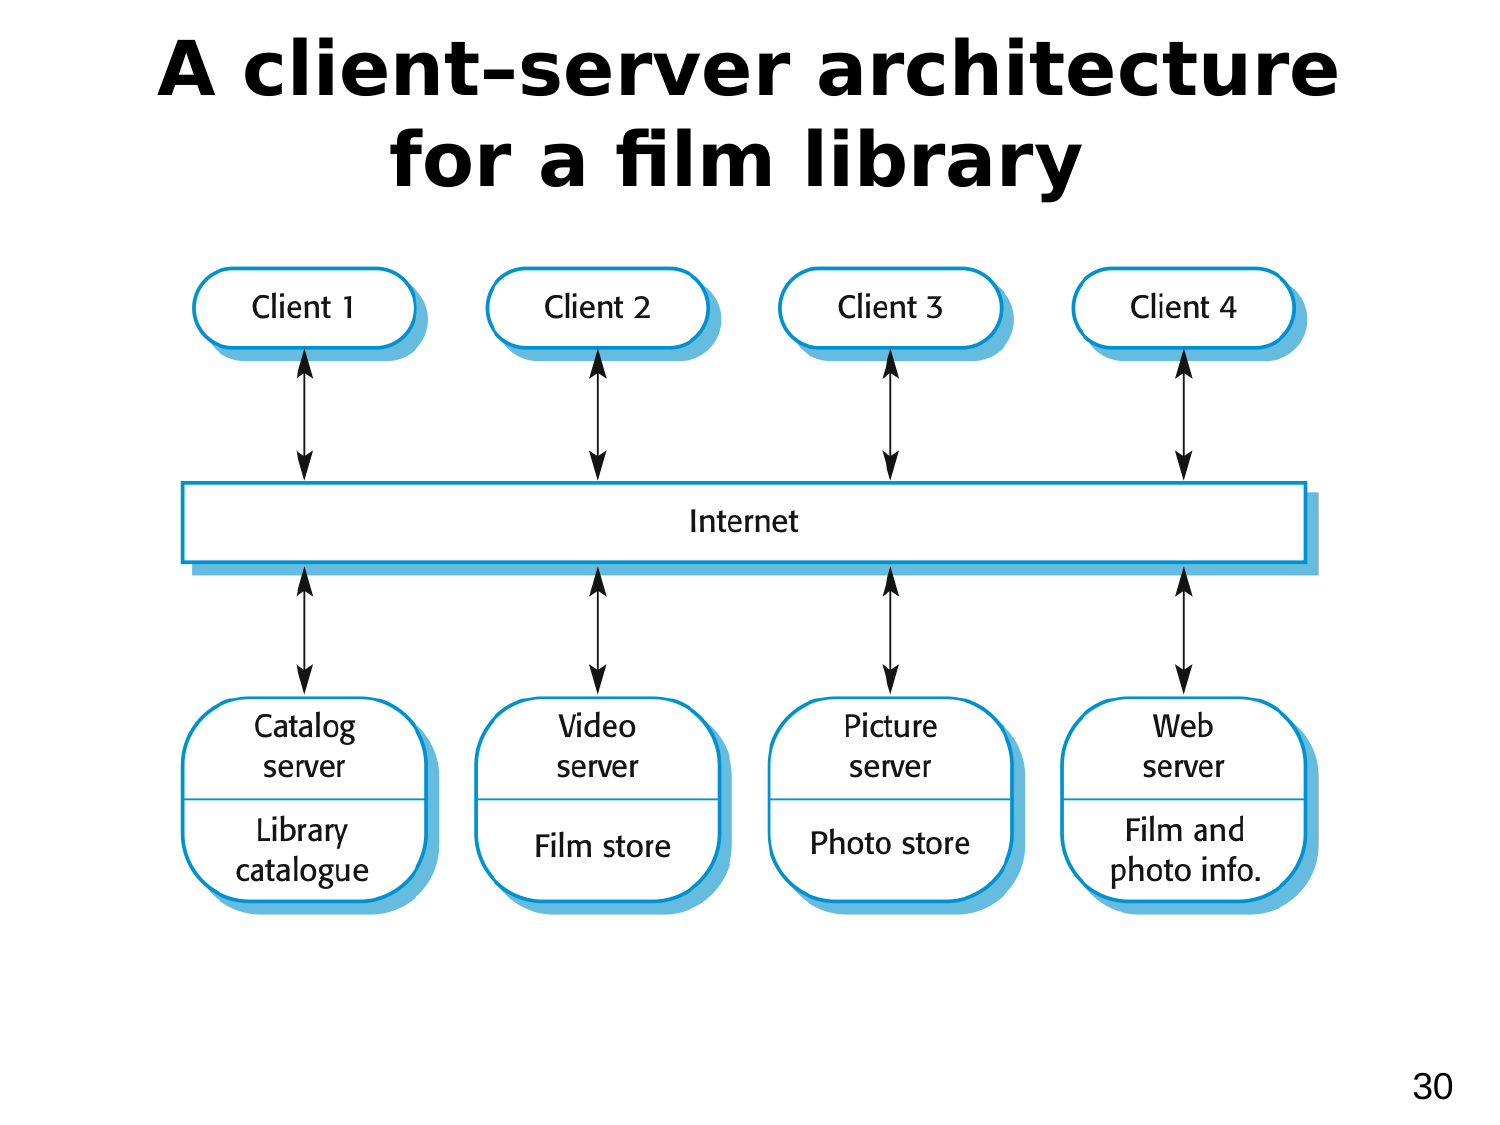

# A client–server architecture for a film library